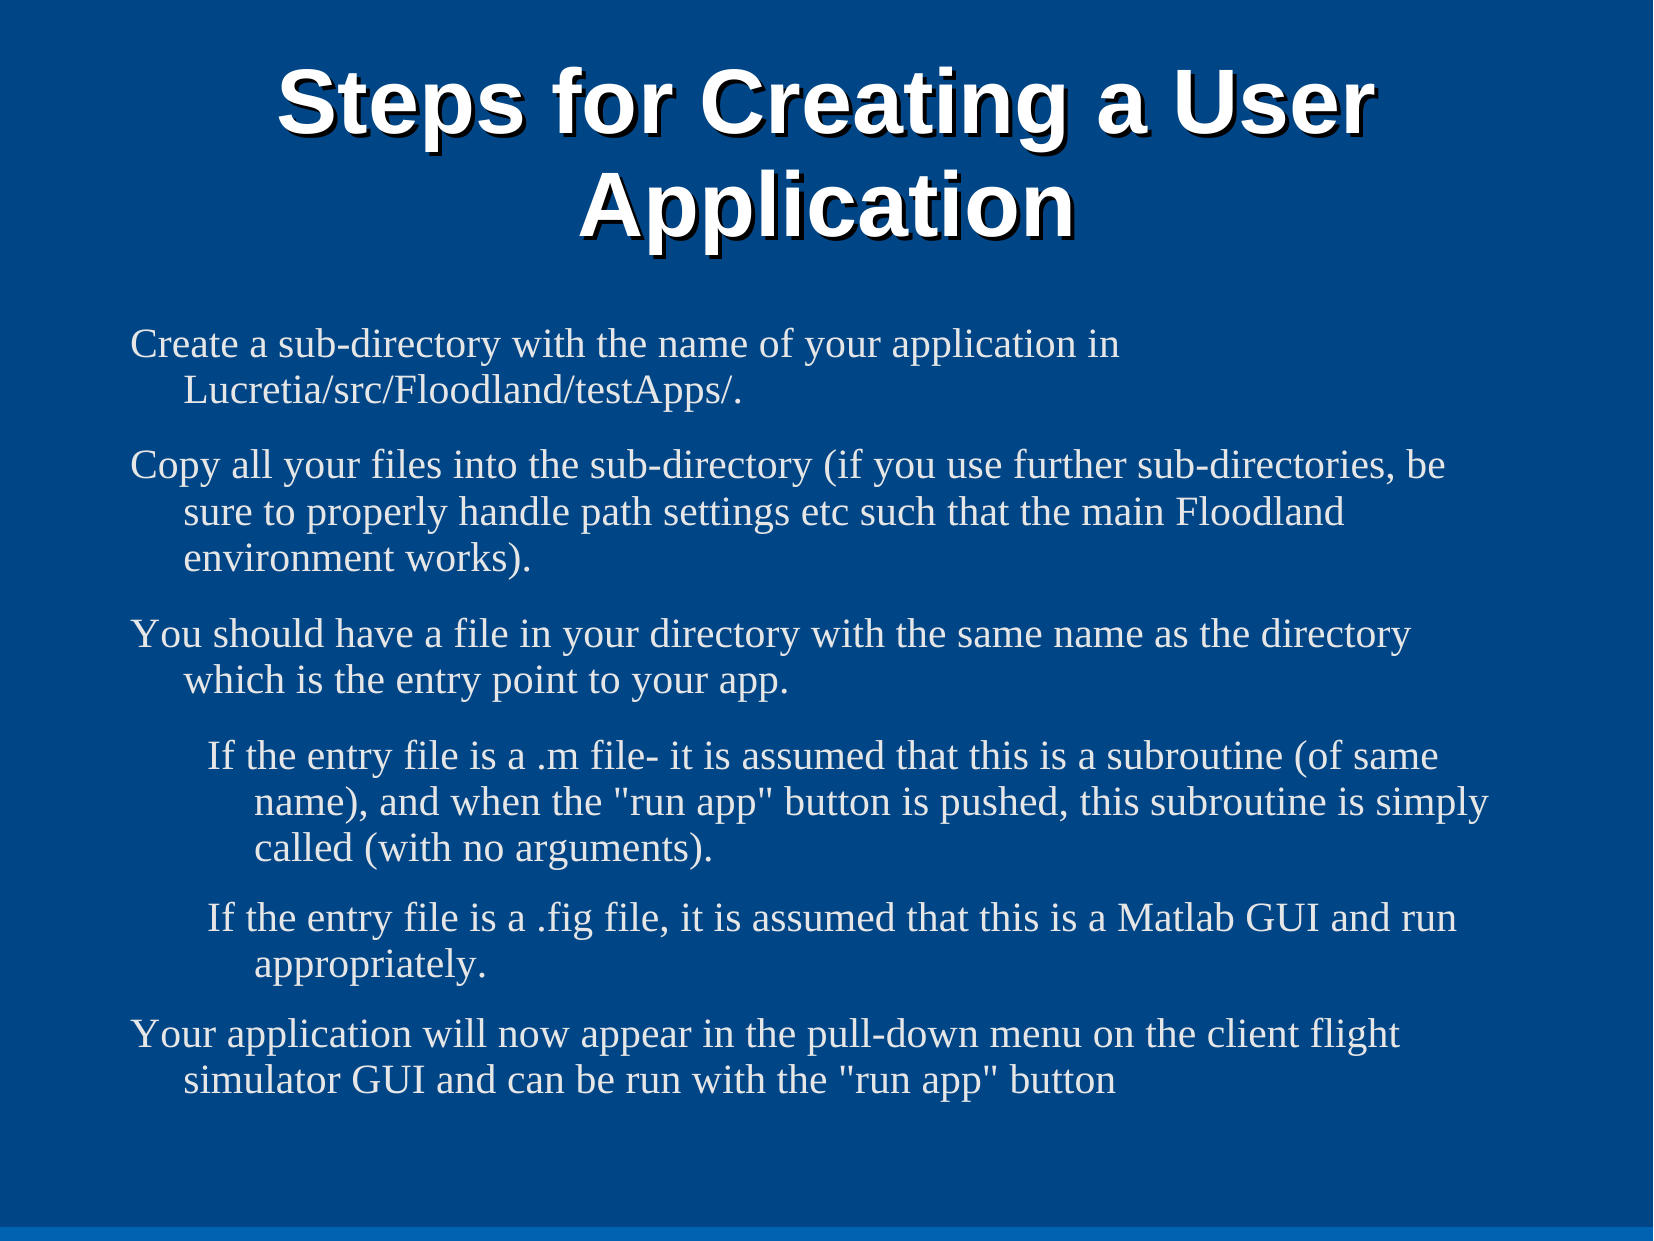

# Steps for Creating a User Application
Create a sub-directory with the name of your application in Lucretia/src/Floodland/testApps/.
Copy all your files into the sub-directory (if you use further sub-directories, be sure to properly handle path settings etc such that the main Floodland environment works).
You should have a file in your directory with the same name as the directory which is the entry point to your app.
If the entry file is a .m file- it is assumed that this is a subroutine (of same name), and when the "run app" button is pushed, this subroutine is simply called (with no arguments).
If the entry file is a .fig file, it is assumed that this is a Matlab GUI and run appropriately.
Your application will now appear in the pull-down menu on the client flight simulator GUI and can be run with the "run app" button